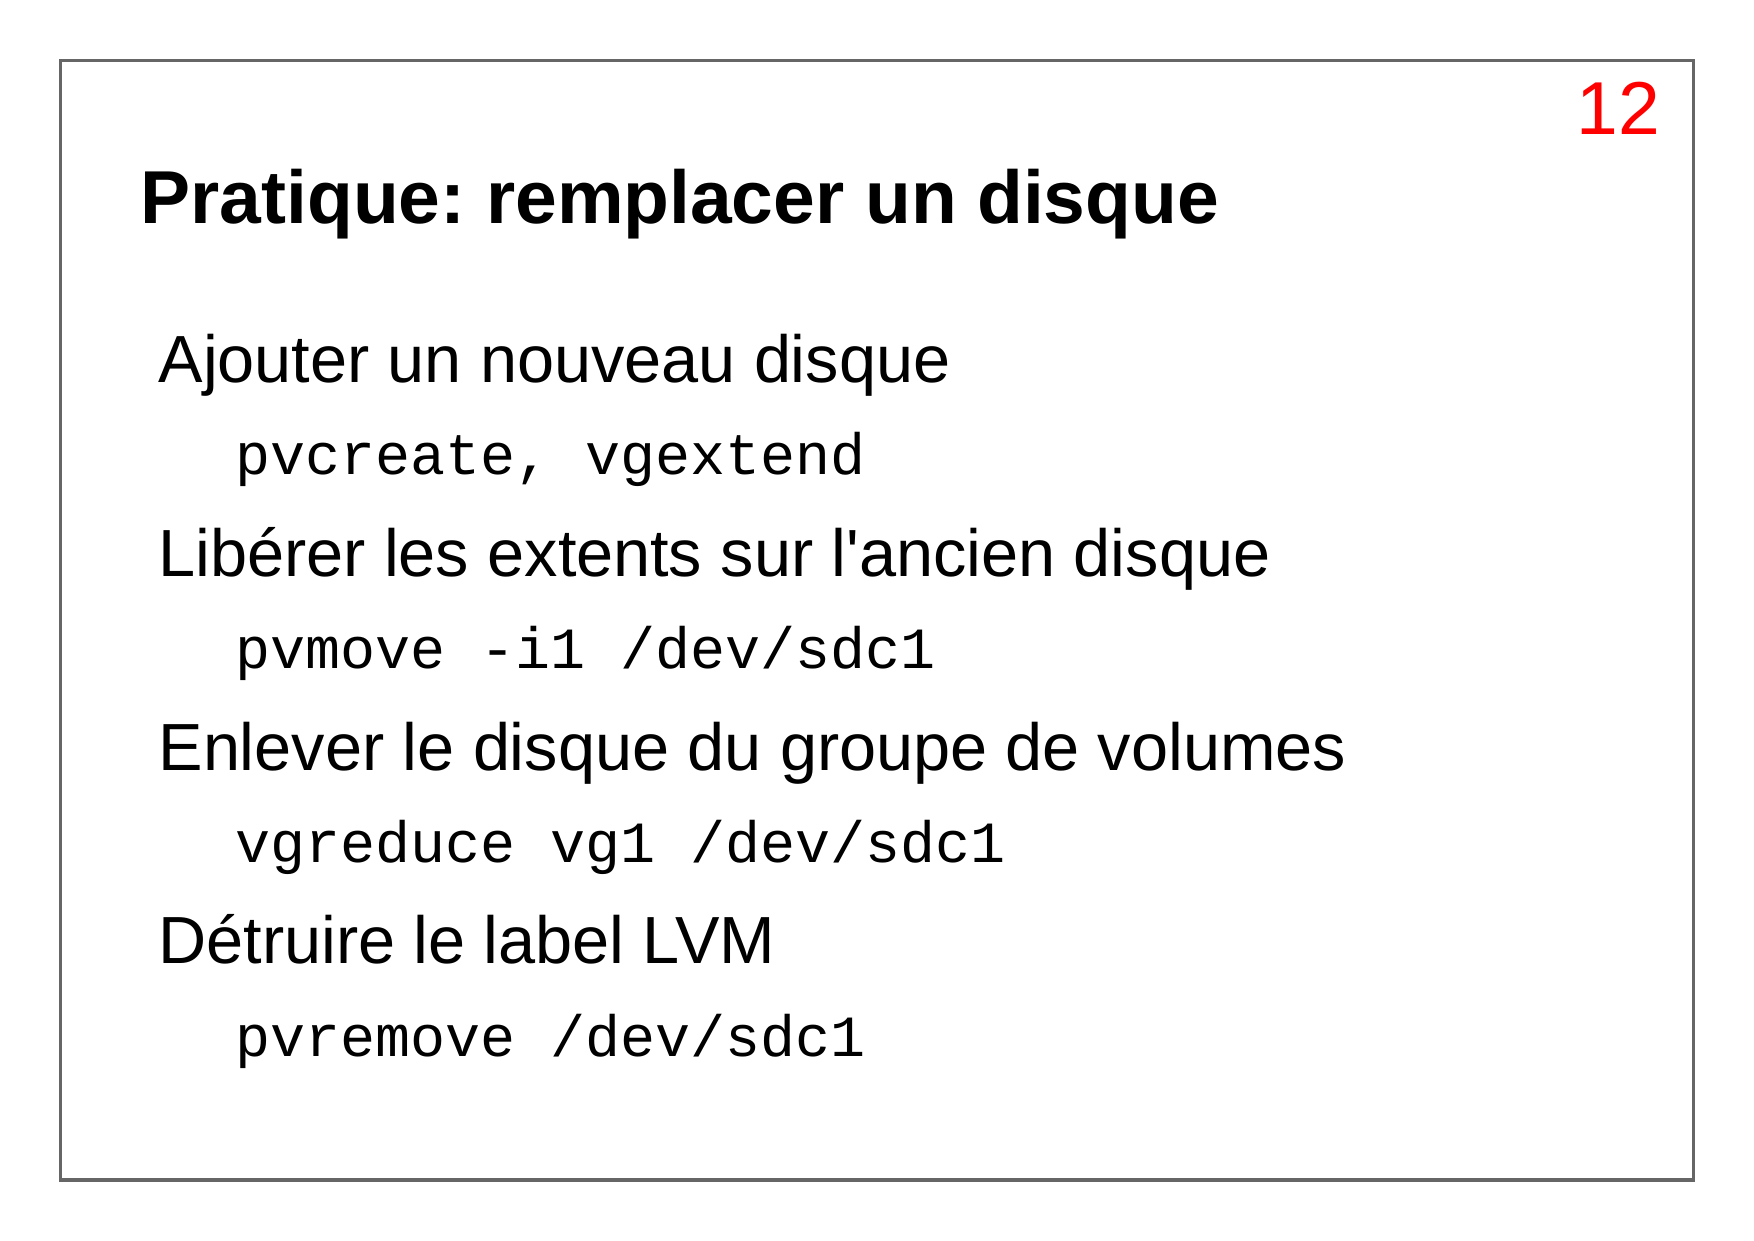

# Pratique: remplacer un disque
Ajouter un nouveau disque
pvcreate, vgextend
Libérer les extents sur l'ancien disque
pvmove -i1 /dev/sdc1
Enlever le disque du groupe de volumes
vgreduce vg1 /dev/sdc1
Détruire le label LVM
pvremove /dev/sdc1